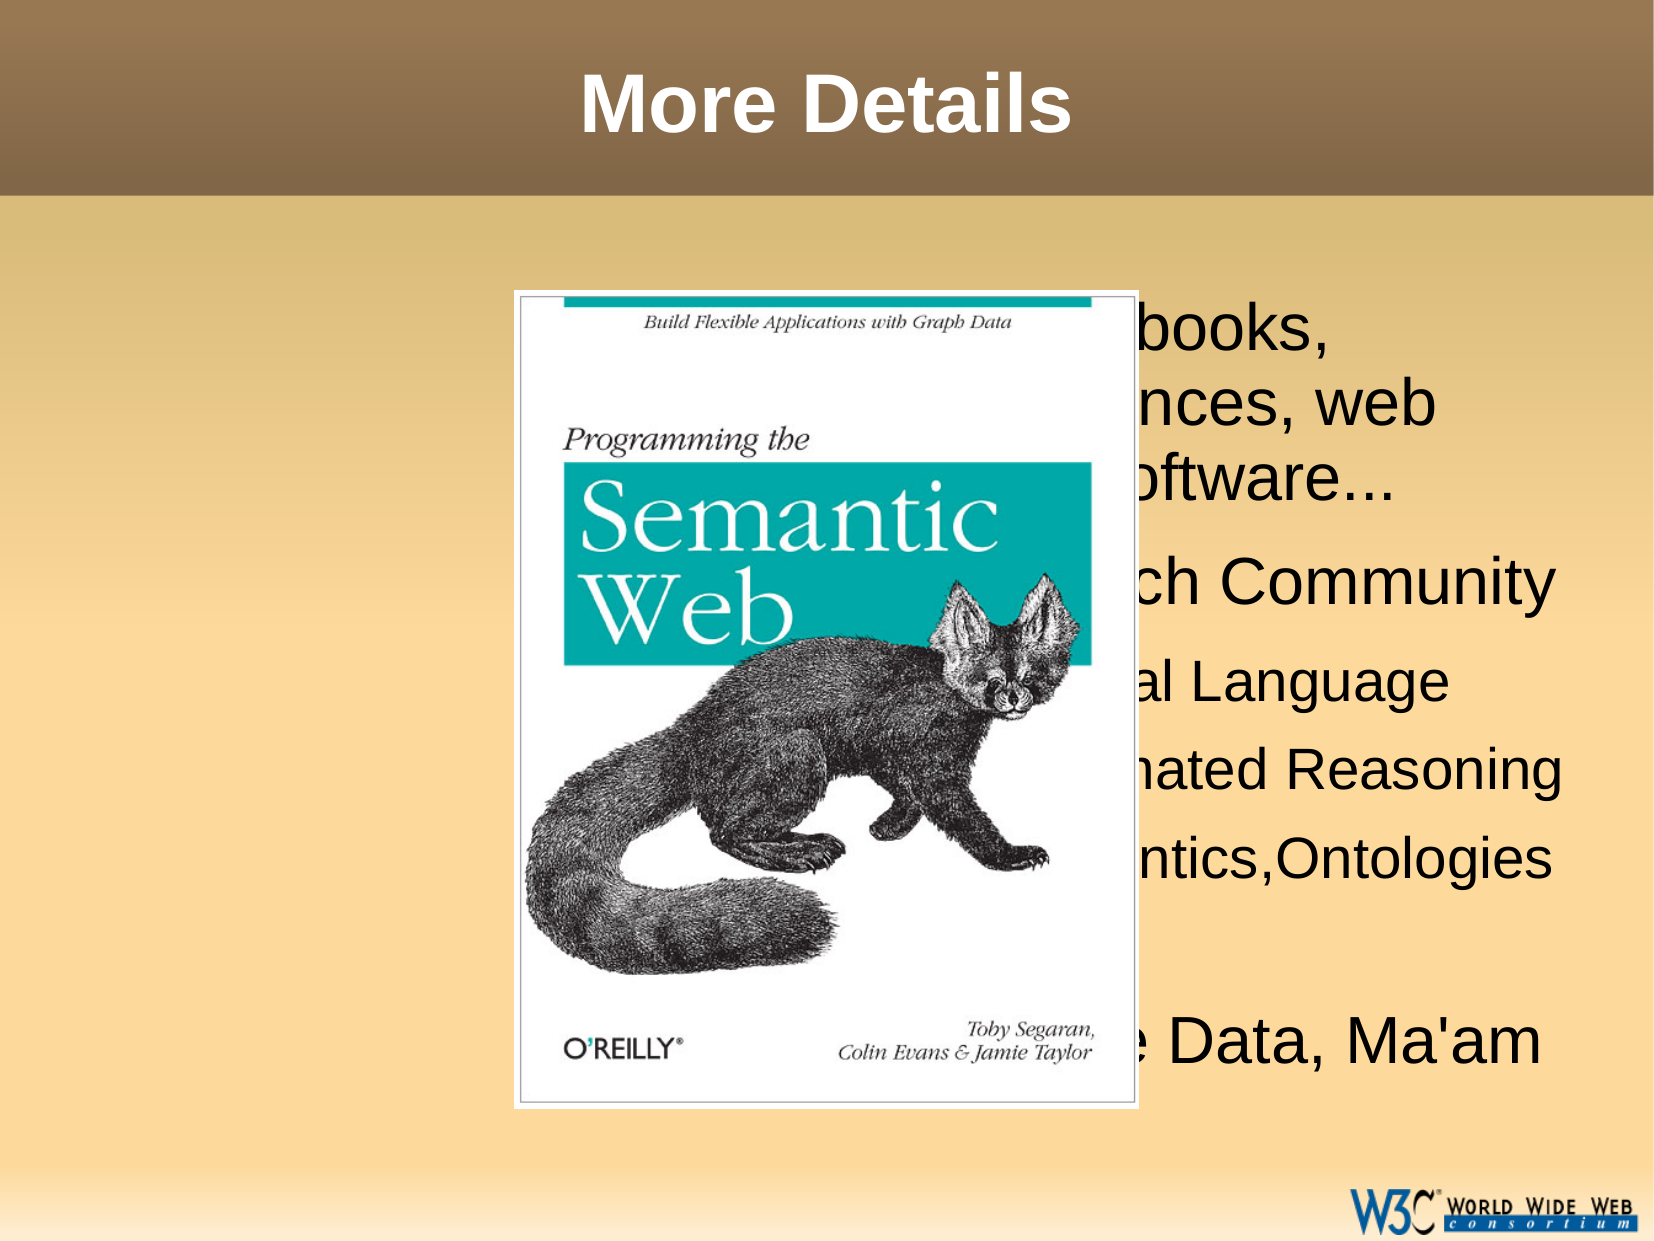

# More Details
Lots of books, conferences, web sites, software...
Research Community
Natural Language
Automated Reasoning
Semantics,Ontologies
Just the Data, Ma'am